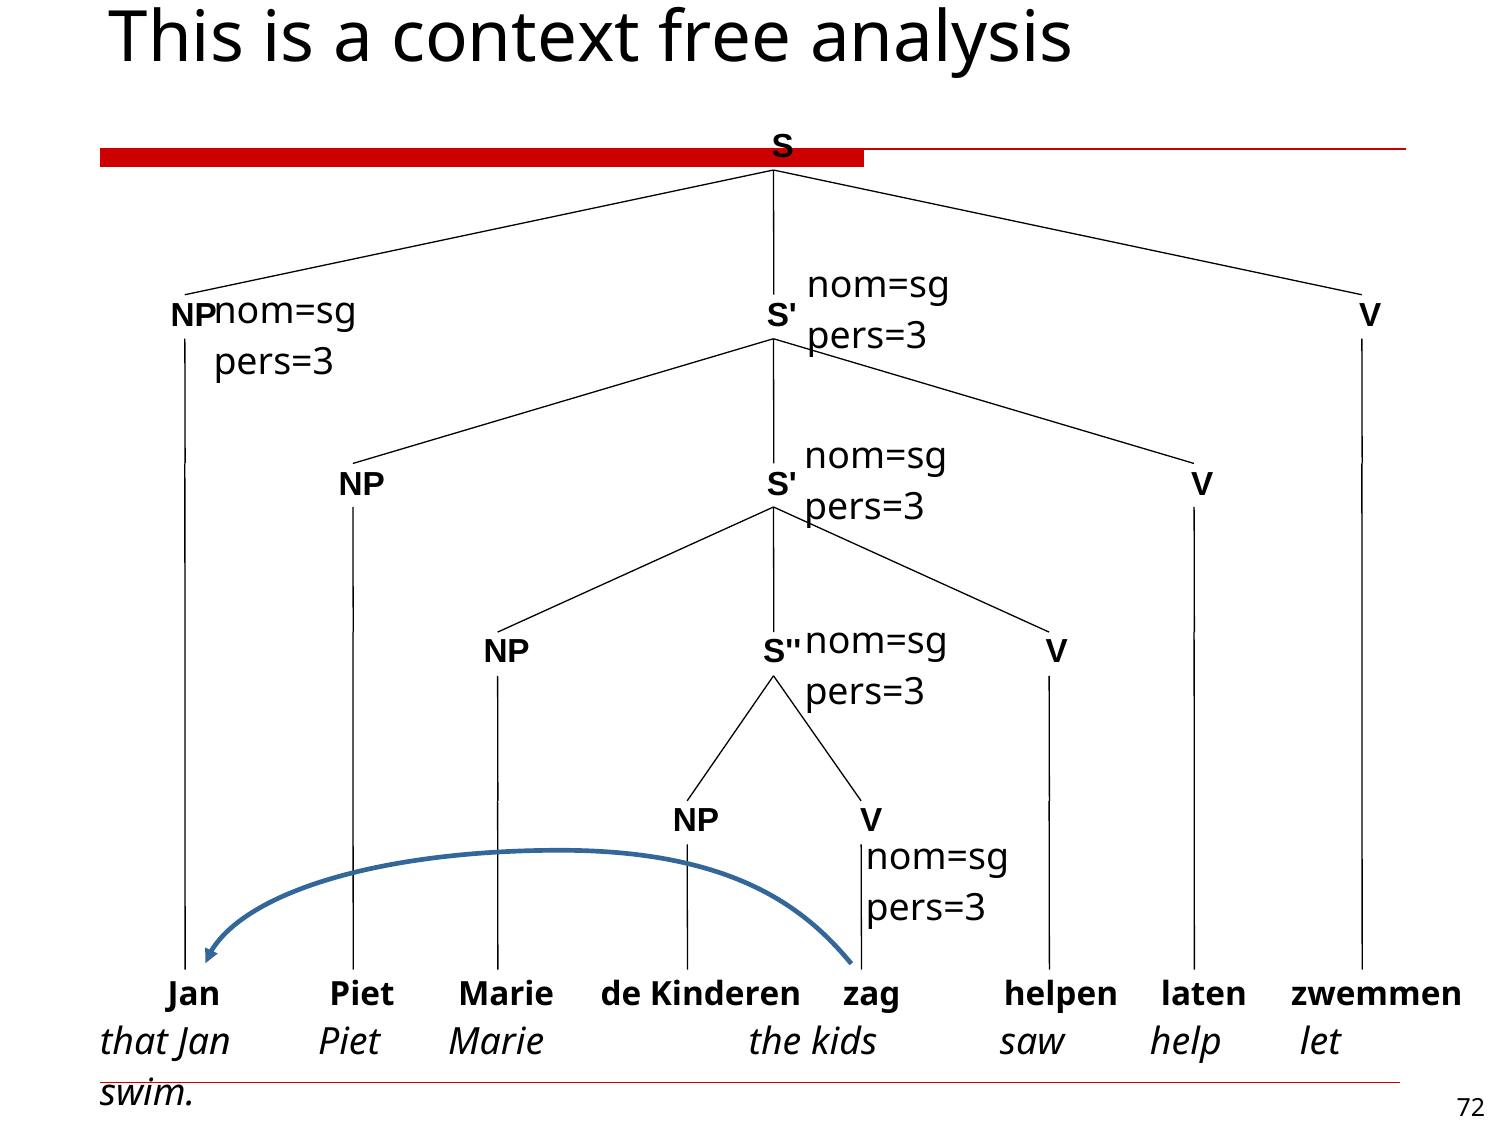

# This is a context free analysis
S
NP
S'
V
NP
S'
V
NP
S''
V
NP
V
Jan
Piet
Marie
de Kinderen
zag
helpen
laten
zwemmen
nom=sg
pers=3
nom=sg
pers=3
nom=sg
pers=3
nom=sg
pers=3
nom=sg
pers=3
that Jan 	 Piet Marie 	 the kids 	saw 	help 	let	swim.
‘that Jan saw Piet helping Marie to let the kids swim.’
72